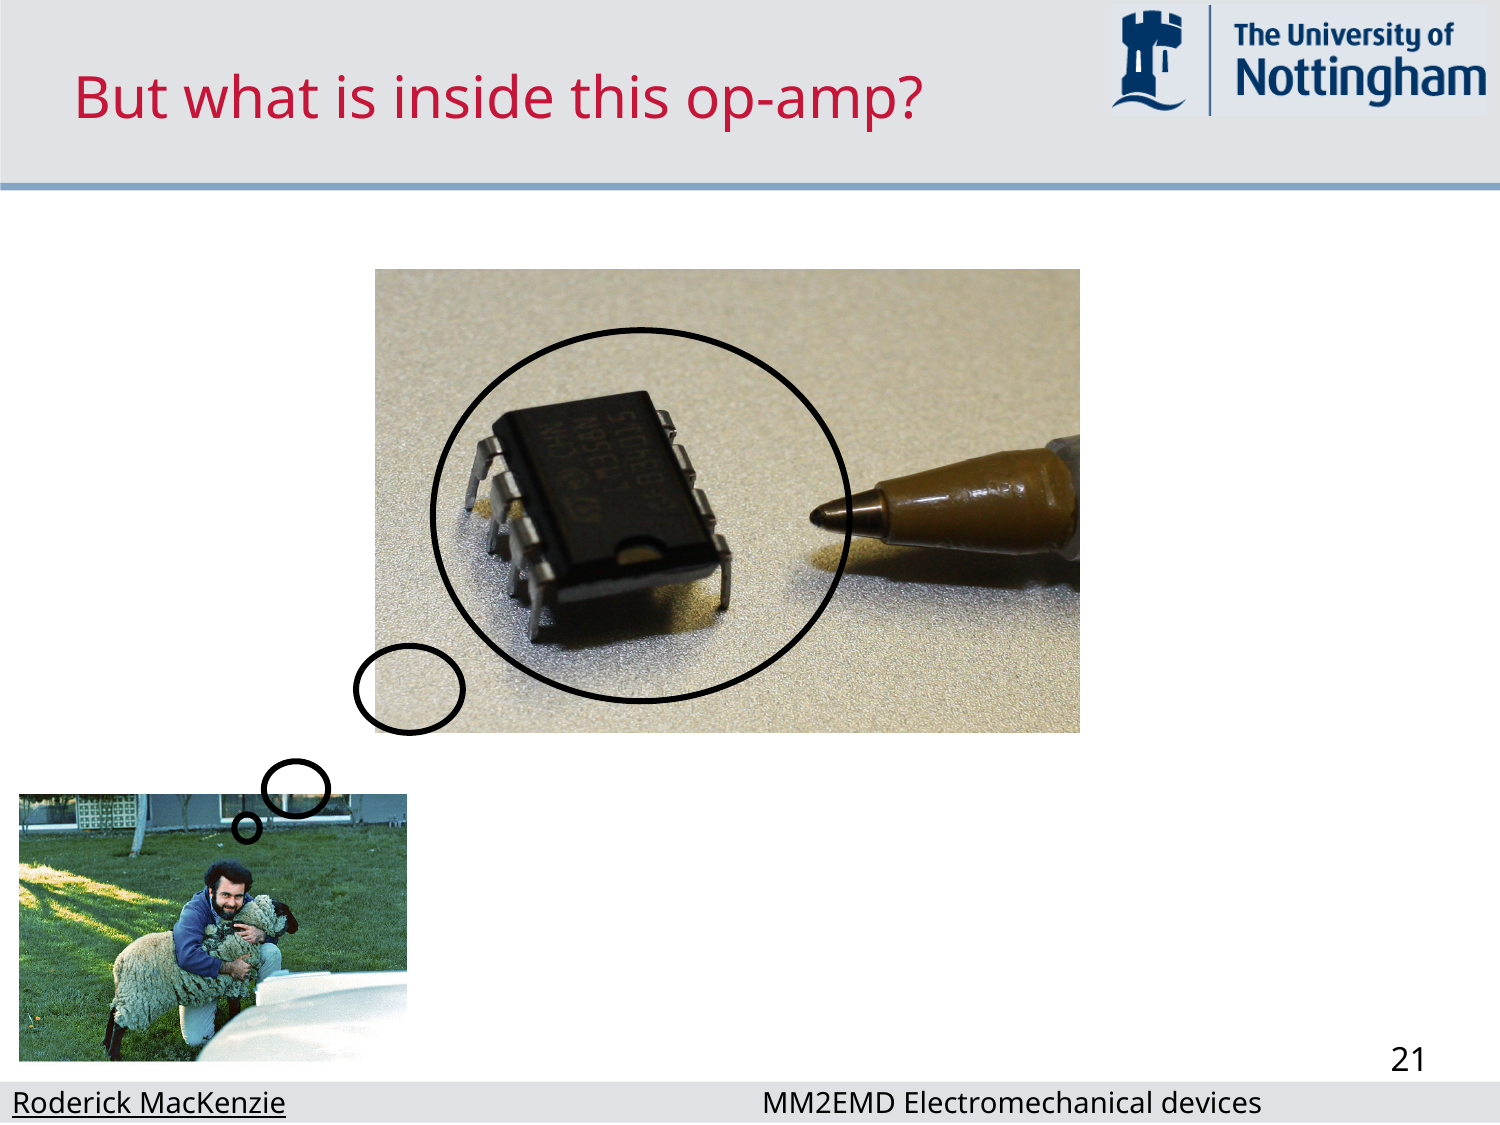

# But what is inside this op-amp?